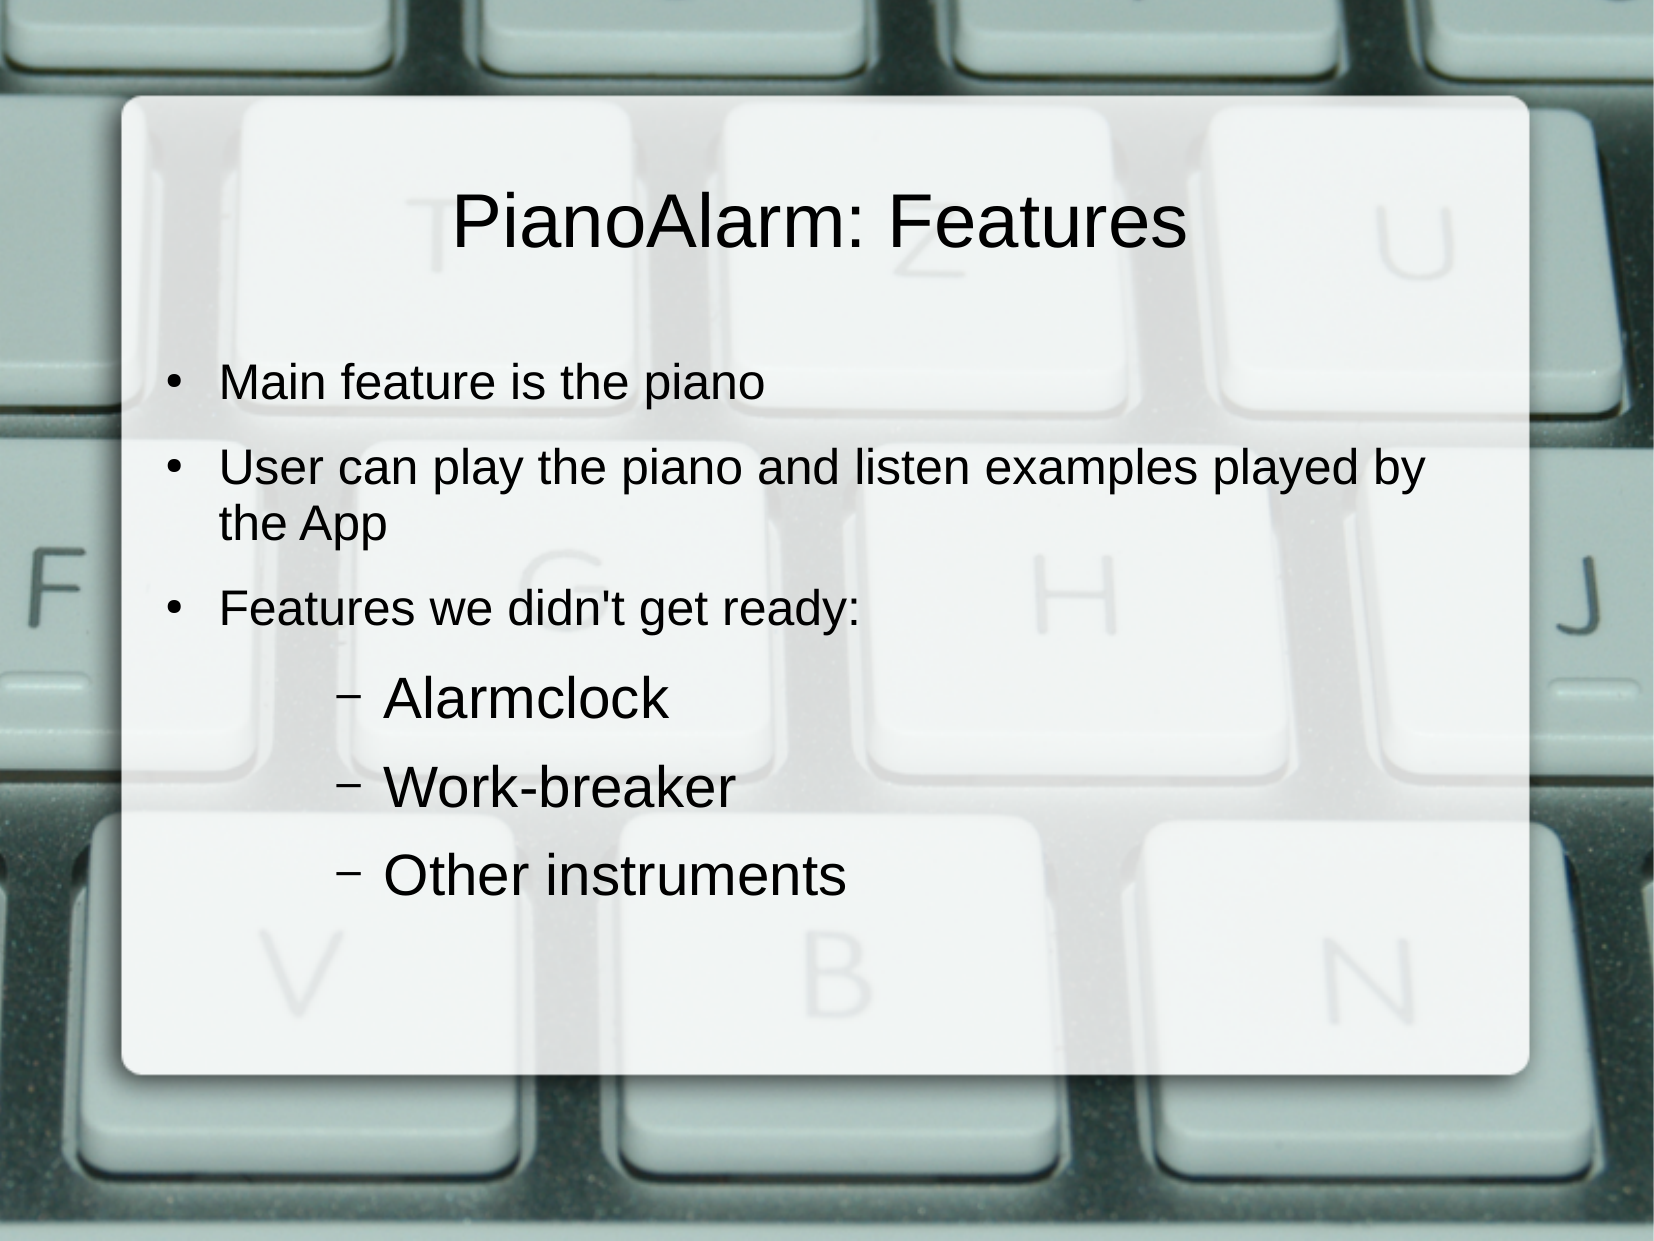

# PianoAlarm: Features
Main feature is the piano
User can play the piano and listen examples played by the App
Features we didn't get ready:
Alarmclock
Work-breaker
Other instruments